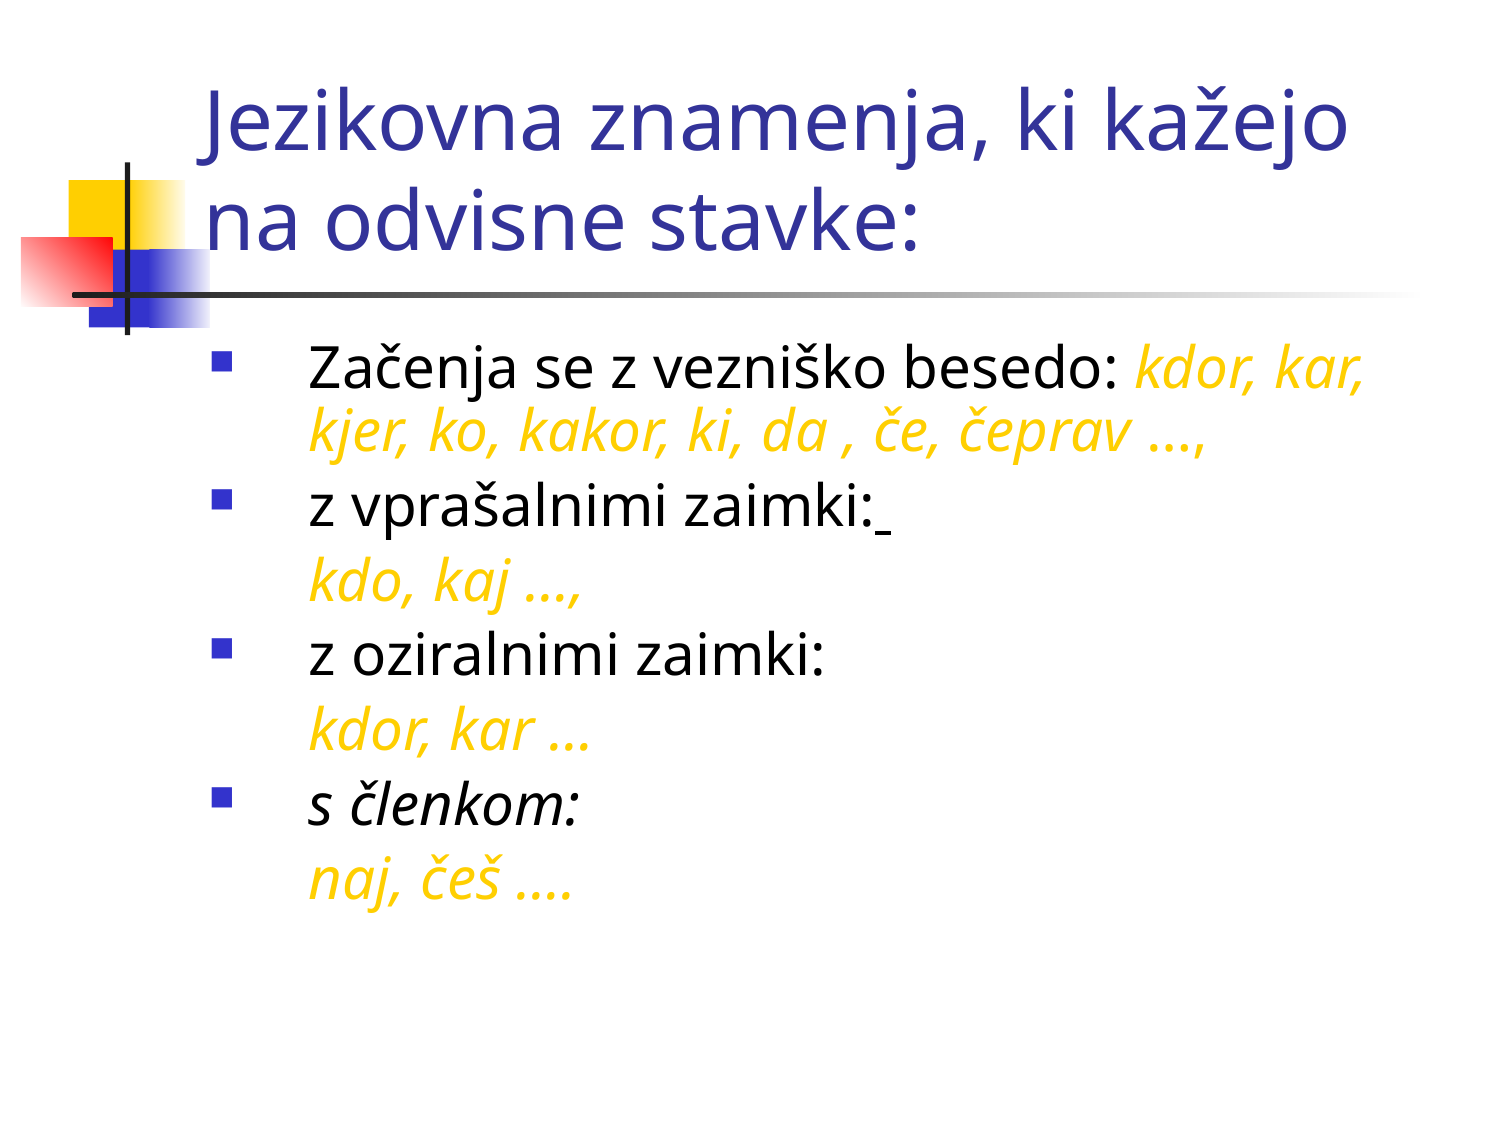

# Jezikovna znamenja, ki kažejo na odvisne stavke:
Začenja se z vezniško besedo: kdor, kar, kjer, ko, kakor, ki, da , če, čeprav …,
z vprašalnimi zaimki:
 	kdo, kaj …,
z oziralnimi zaimki:
	kdor, kar …
s členkom:
	naj, češ ….